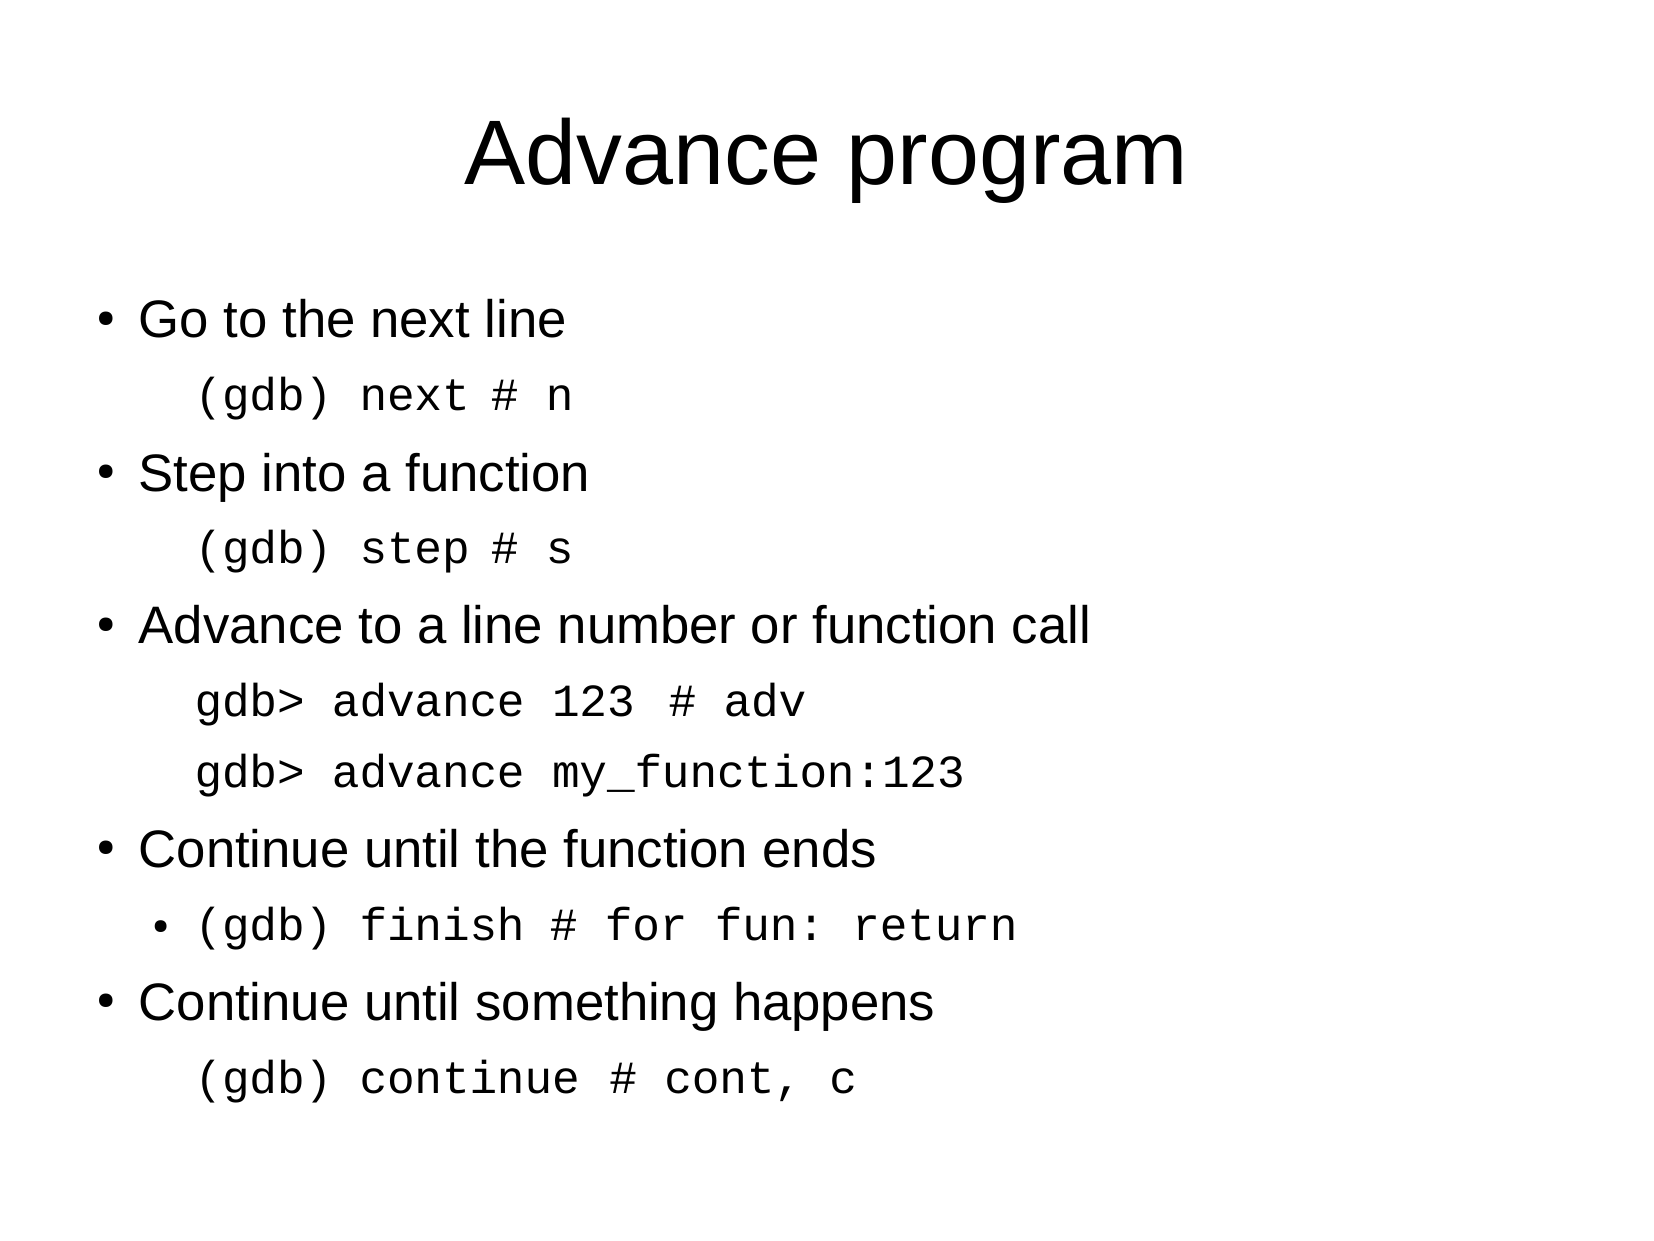

# Advance program
Go to the next line
(gdb) next										# n
Step into a function
(gdb) step										# s
Advance to a line number or function call
gdb> advance 123							# adv
gdb> advance my_function:123
Continue until the function ends
(gdb) finish									# for fun: return
Continue until something happens
(gdb) continue								# cont, c